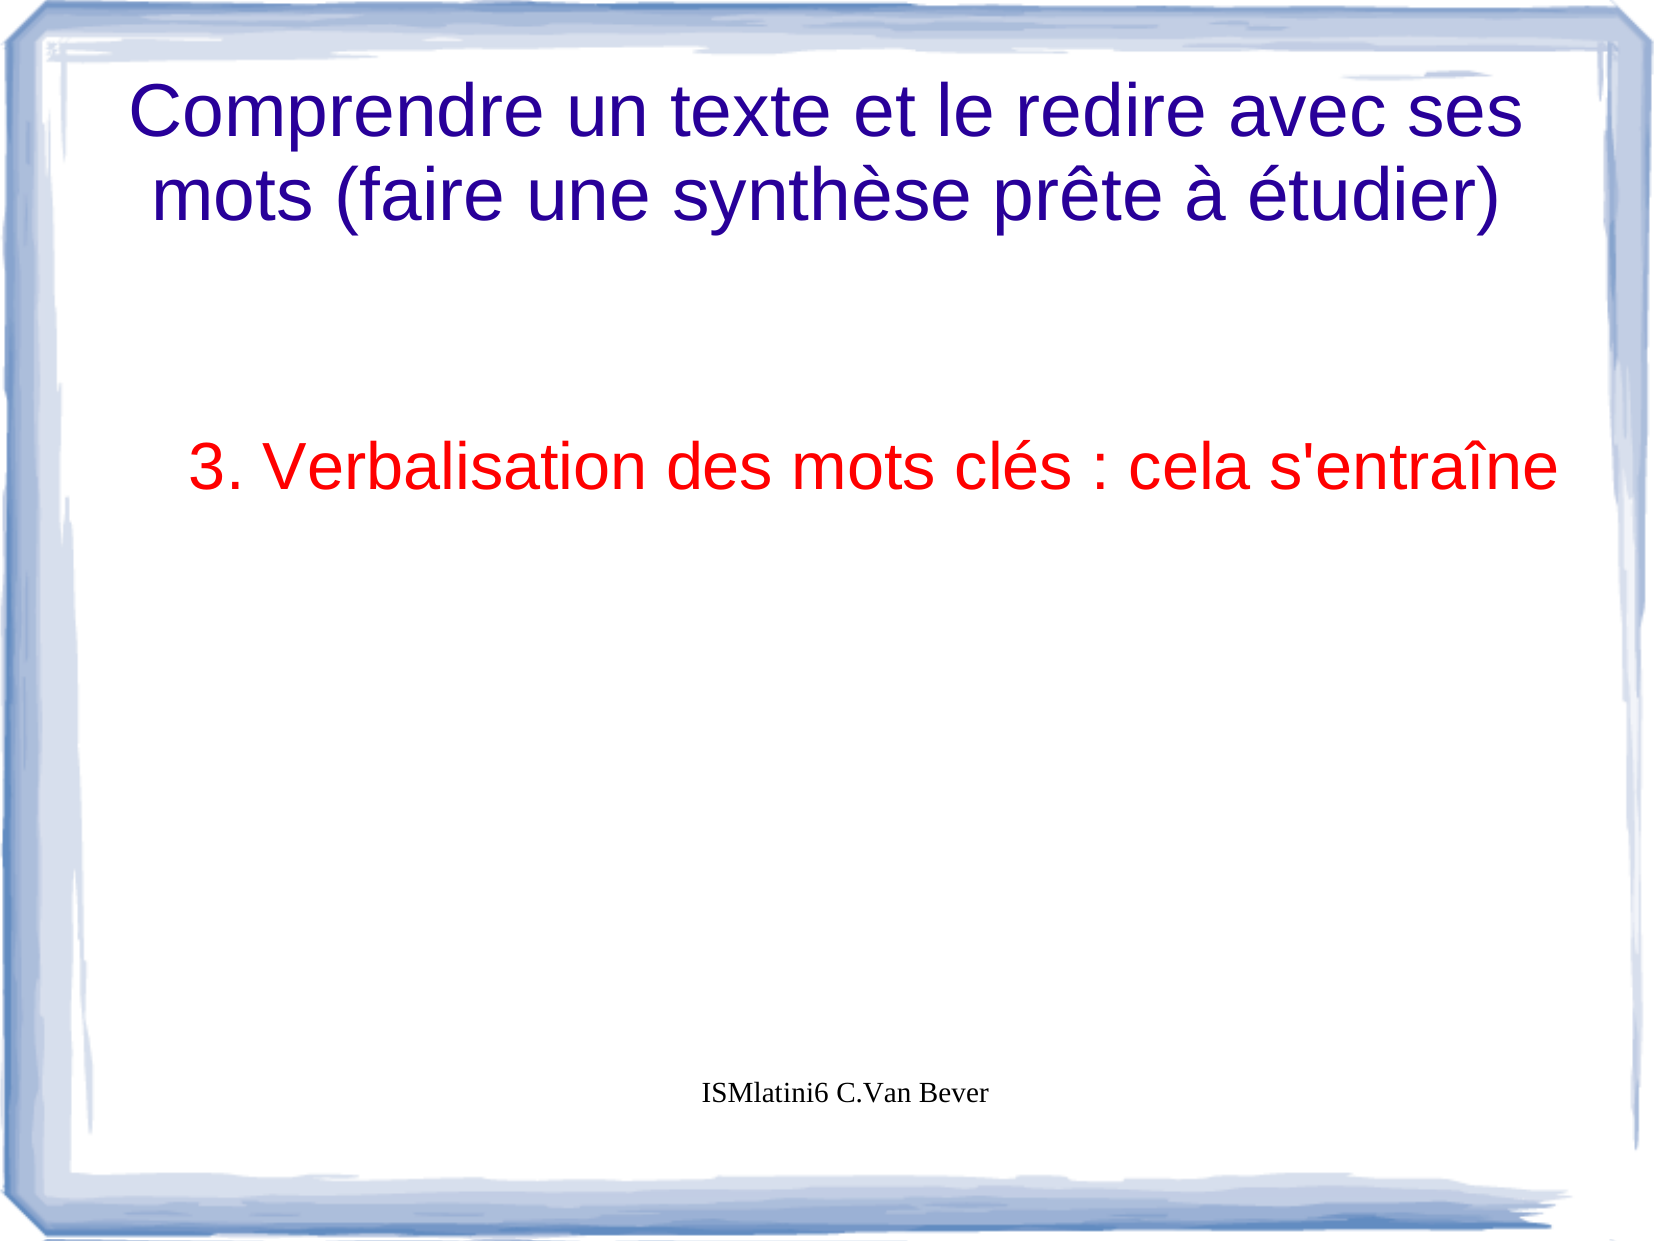

# Comprendre un texte et le redire avec ses mots (faire une synthèse prête à étudier)
3. Verbalisation des mots clés : cela s'entraîne
ISMlatini6 C.Van Bever